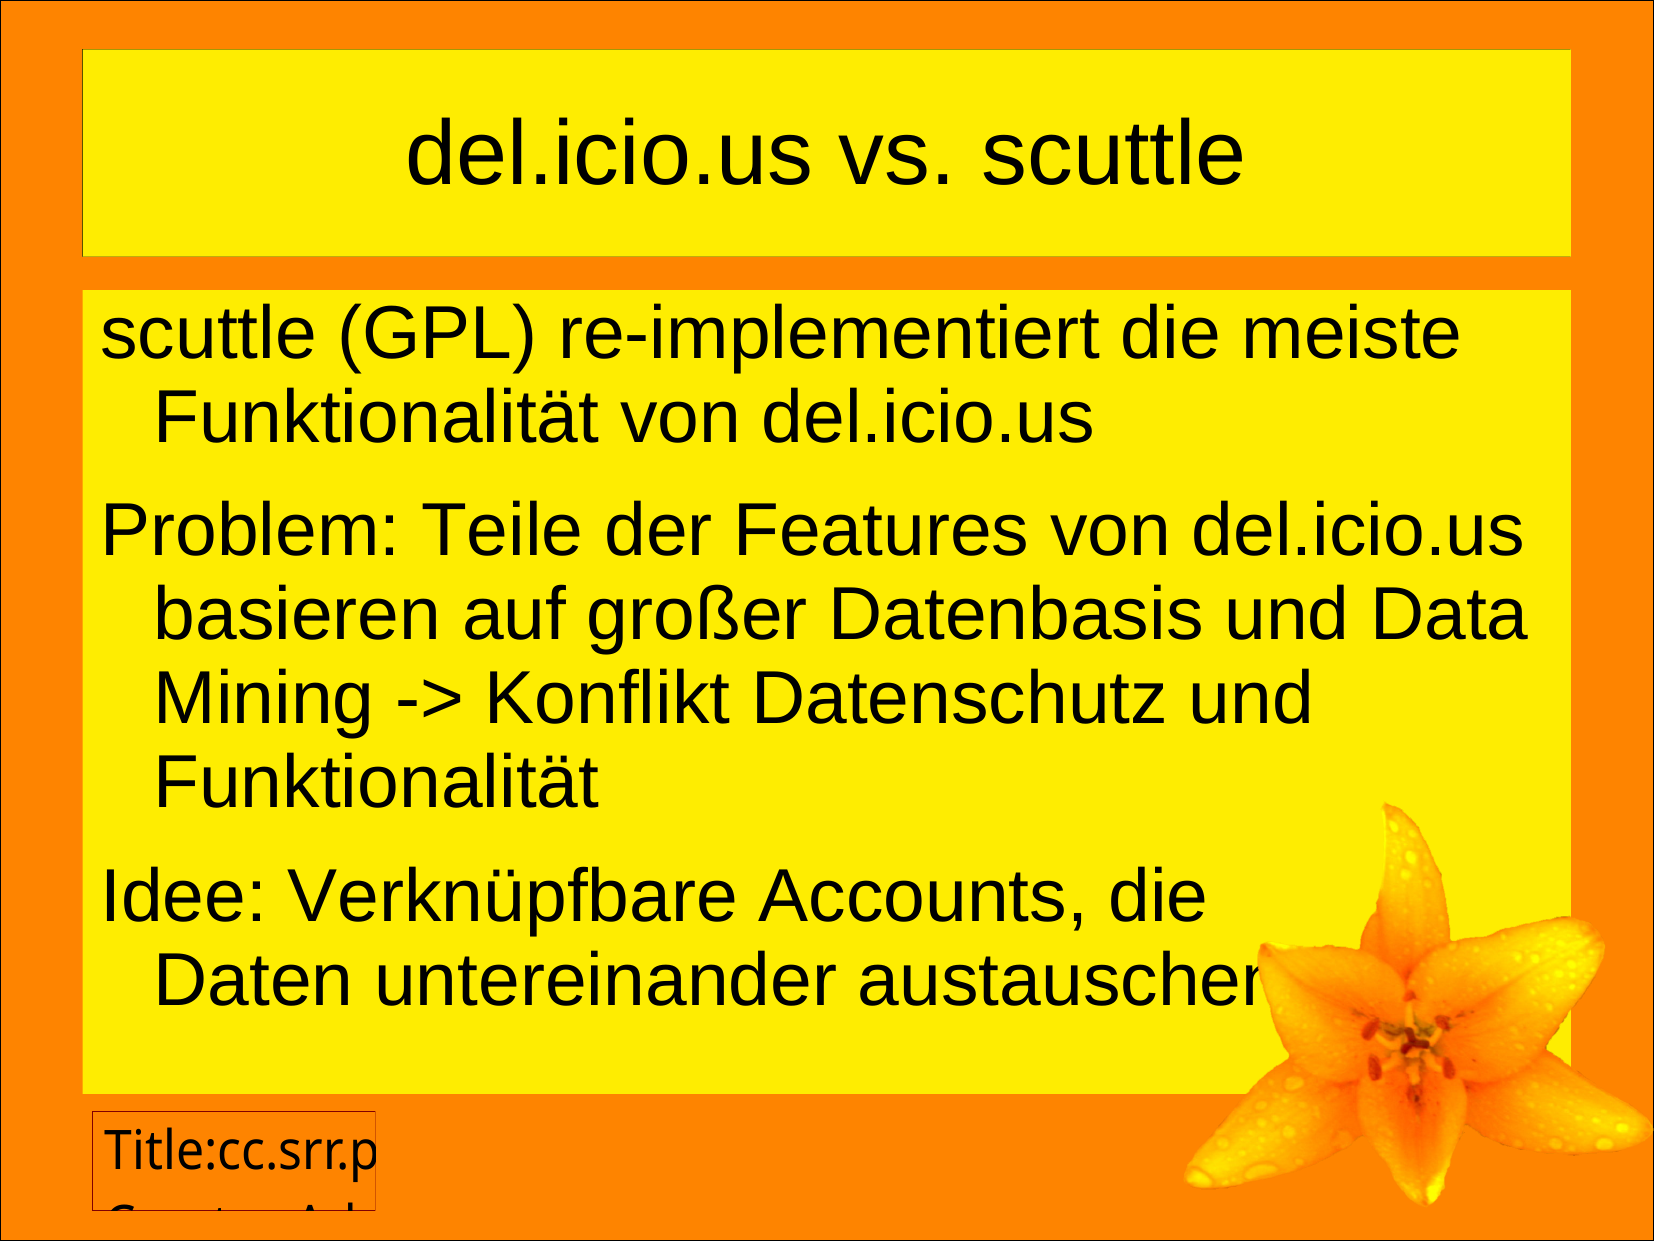

# del.icio.us vs. scuttle
scuttle (GPL) re-implementiert die meiste Funktionalität von del.icio.us
Problem: Teile der Features von del.icio.us basieren auf großer Datenbasis und Data Mining -> Konflikt Datenschutz und Funktionalität
Idee: Verknüpfbare Accounts, die
Daten untereinander austauschen.